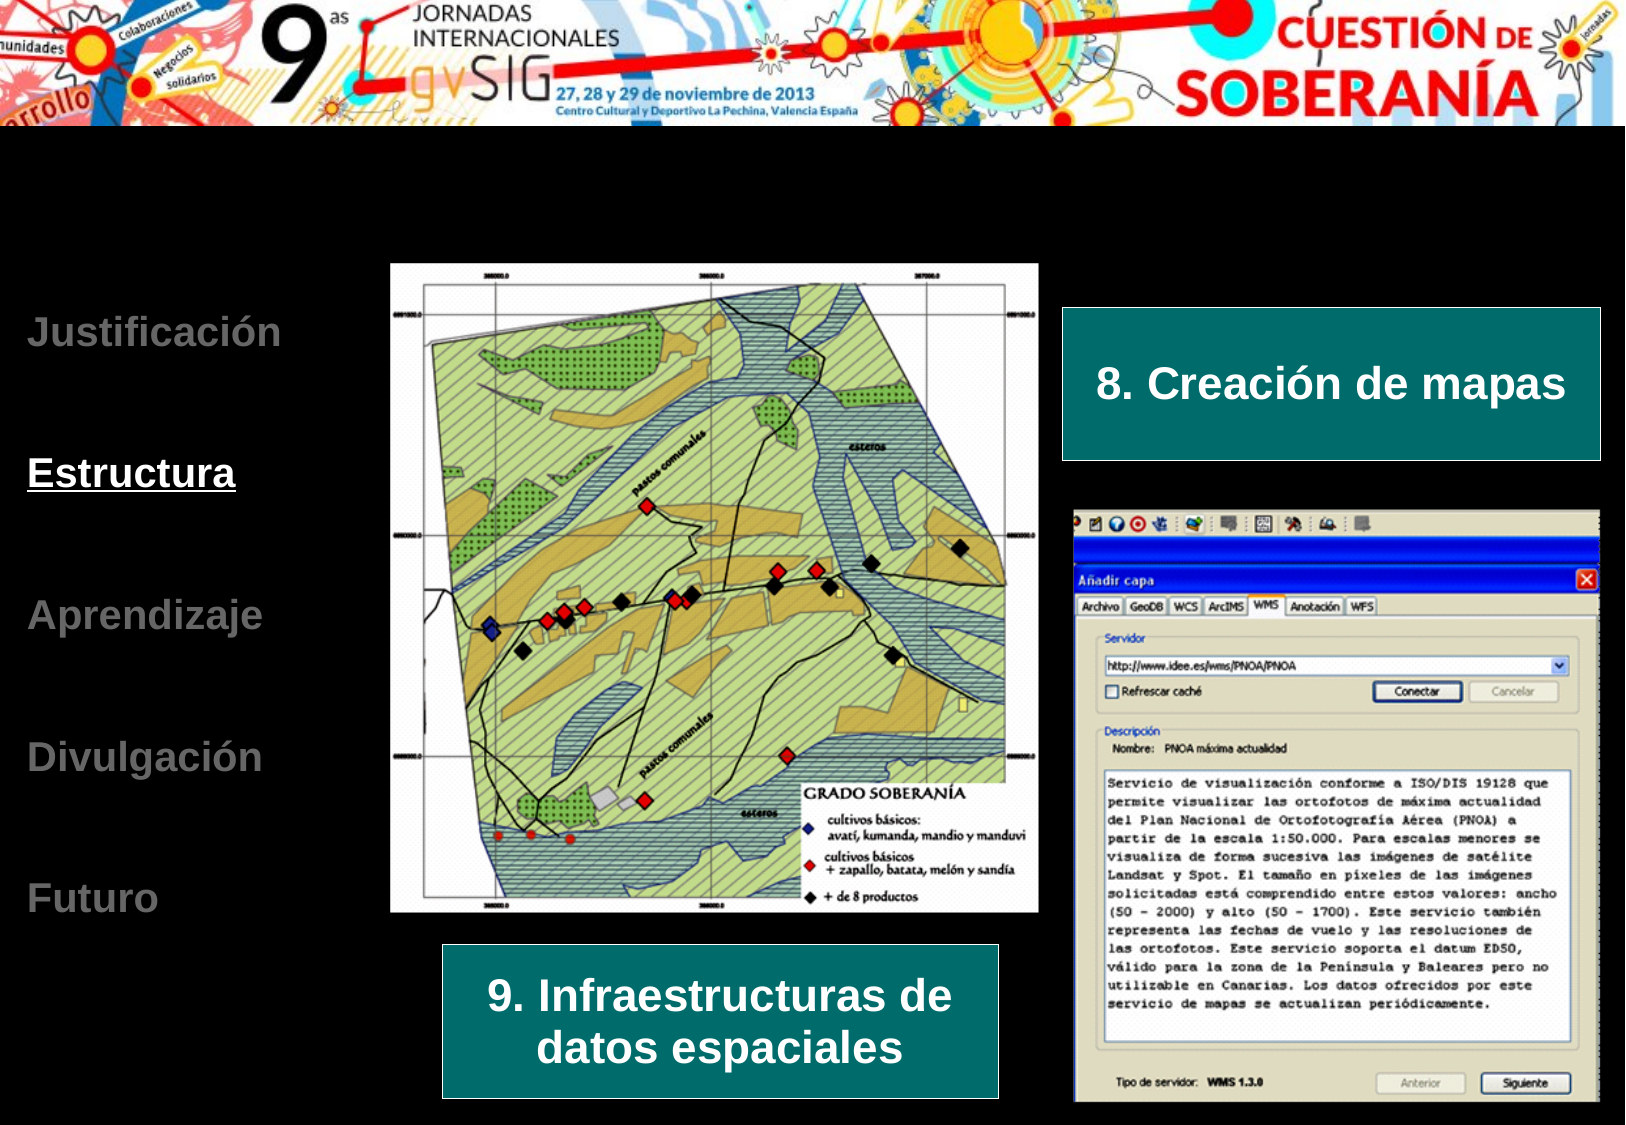

Justificación
Estructura
Aprendizaje
Divulgación
Futuro
8. Creación de mapas
9. Infraestructuras de
datos espaciales